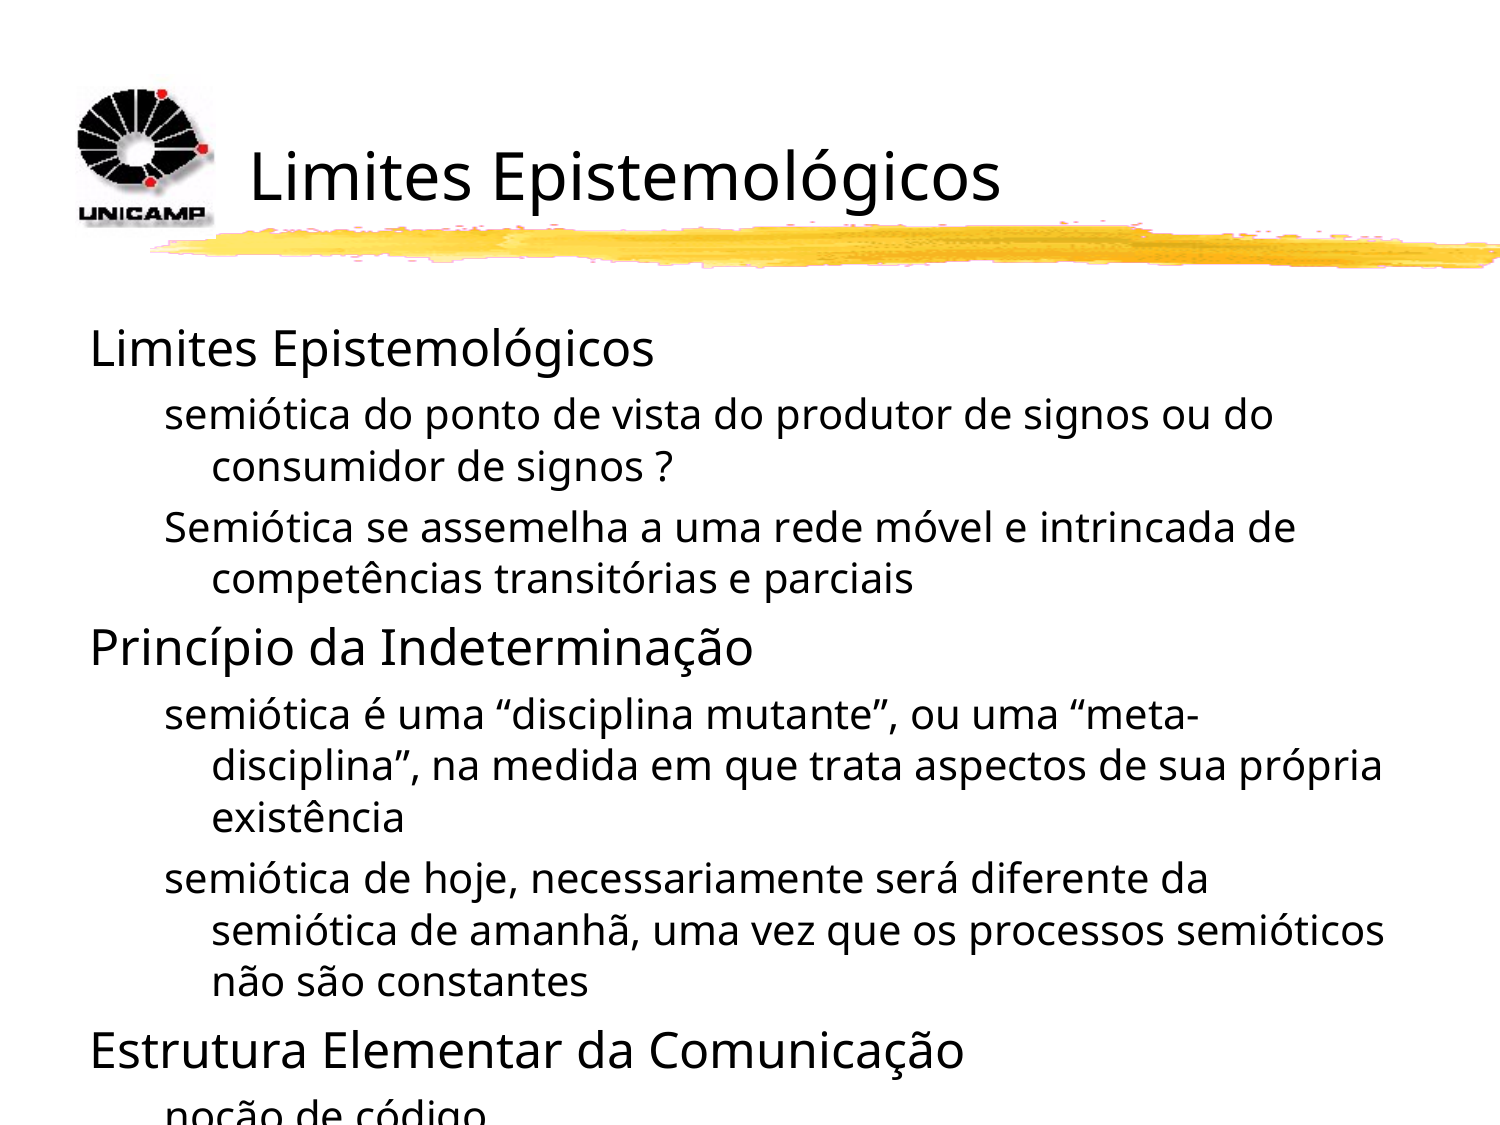

# Limites Epistemológicos
Limites Epistemológicos
semiótica do ponto de vista do produtor de signos ou do consumidor de signos ?
Semiótica se assemelha a uma rede móvel e intrincada de competências transitórias e parciais
Princípio da Indeterminação
semiótica é uma “disciplina mutante”, ou uma “meta-disciplina”, na medida em que trata aspectos de sua própria existência
semiótica de hoje, necessariamente será diferente da semiótica de amanhã, uma vez que os processos semióticos não são constantes
Estrutura Elementar da Comunicação
noção de código